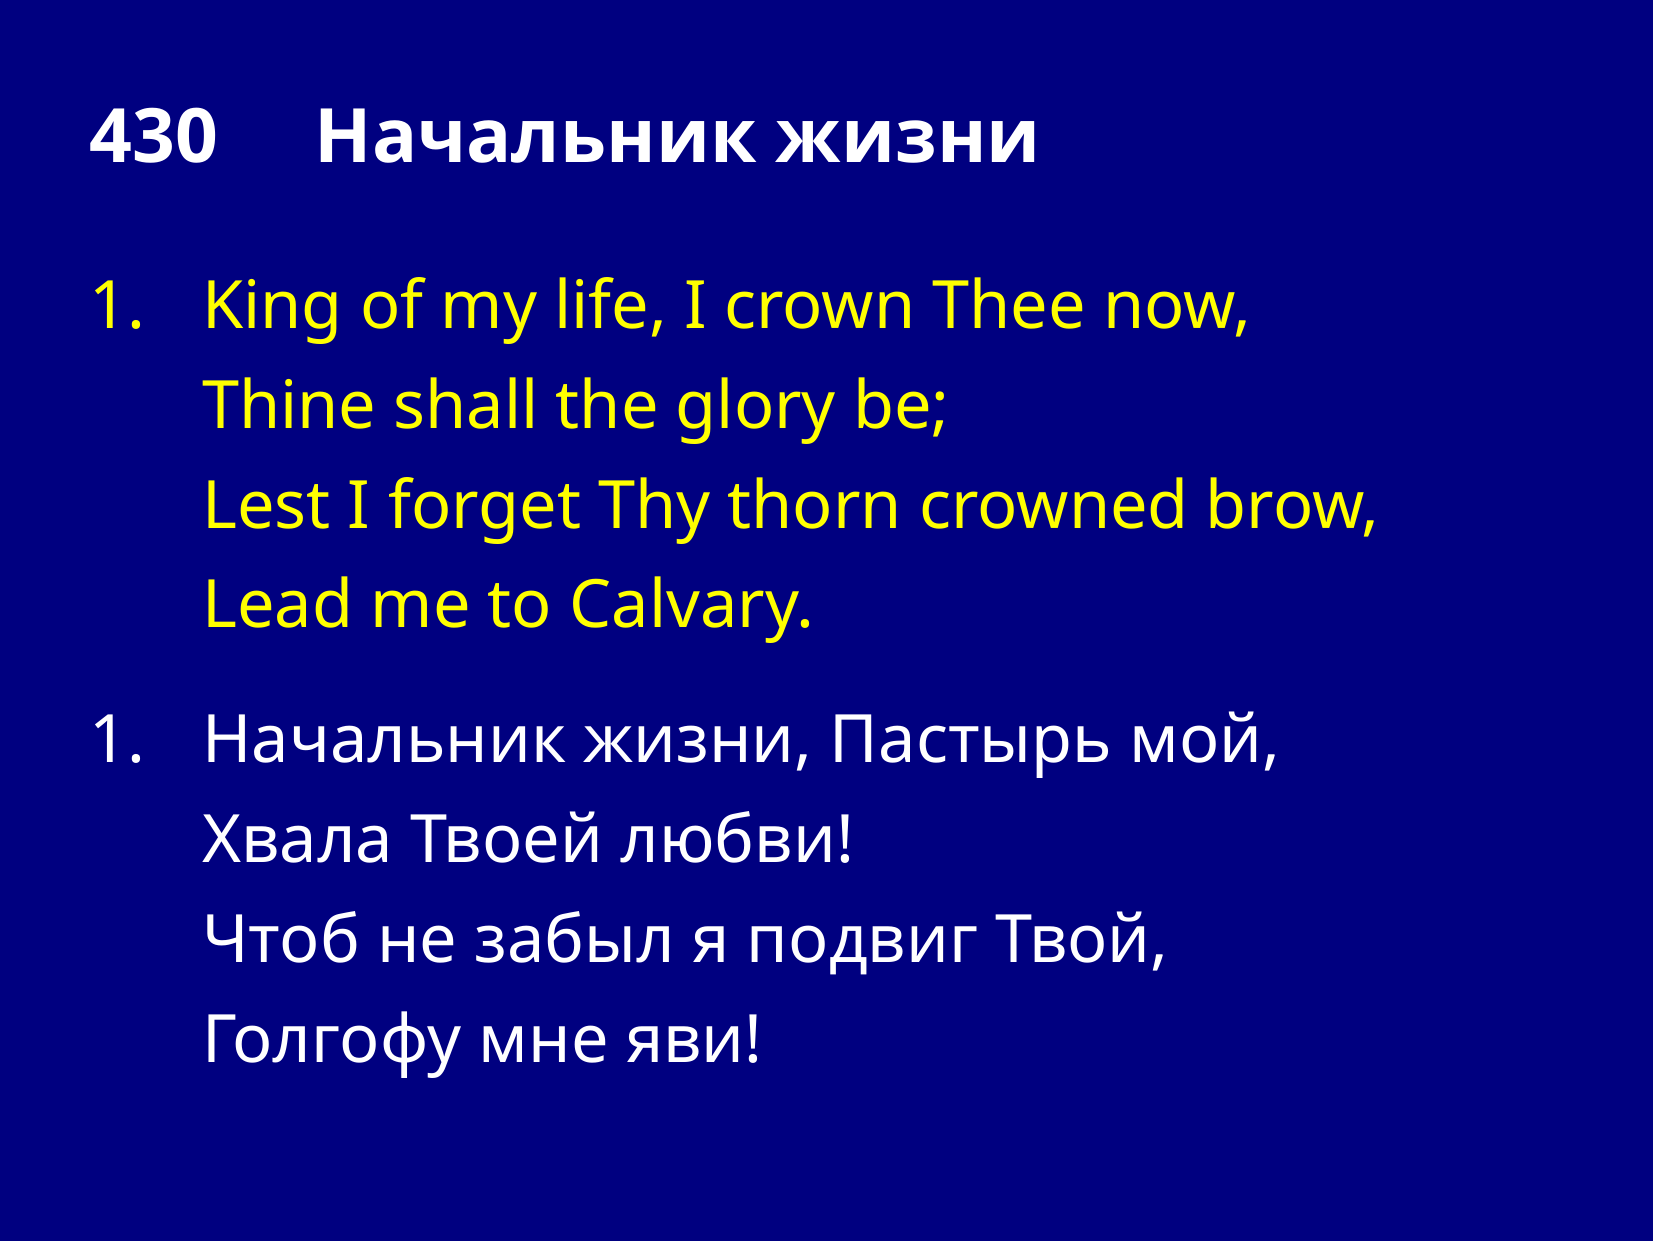

430	Начальник жизни
1.	King of my life, I crown Thee now,
	Thine shall the glory be;
	Lest I forget Thy thorn crowned brow,
	Lead me to Calvary.
1.	Начальник жизни, Пастырь мой,
	Хвала Твоей любви!
	Чтоб не забыл я подвиг Твой,
	Голгофу мне яви!